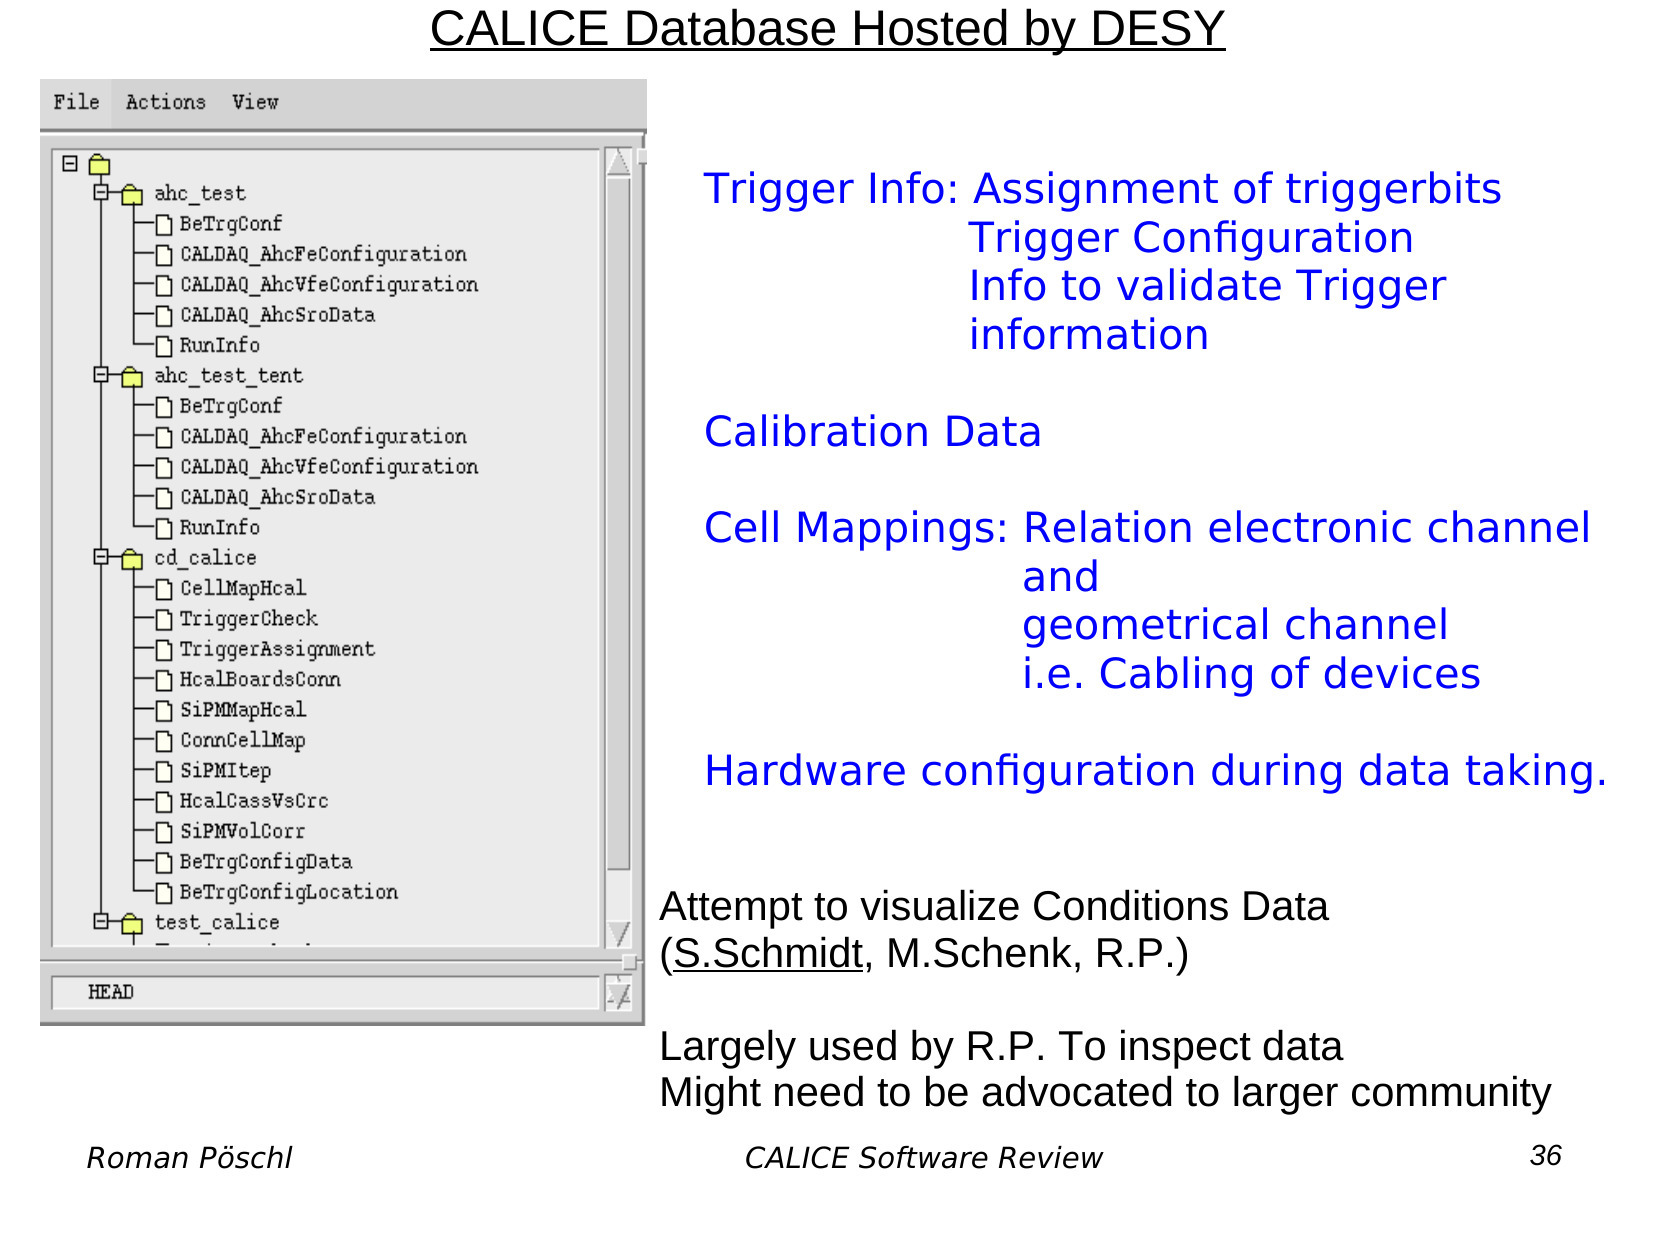

CALICE Database Hosted by DESY
Trigger Info: Assignment of triggerbits
 Trigger Configuration
 Info to validate Trigger
 information
Calibration Data
Cell Mappings: Relation electronic channel
 and
 geometrical channel
 i.e. Cabling of devices
Hardware configuration during data taking.
Attempt to visualize Conditions Data
(S.Schmidt, M.Schenk, R.P.)
Largely used by R.P. To inspect data
Might need to be advocated to larger community